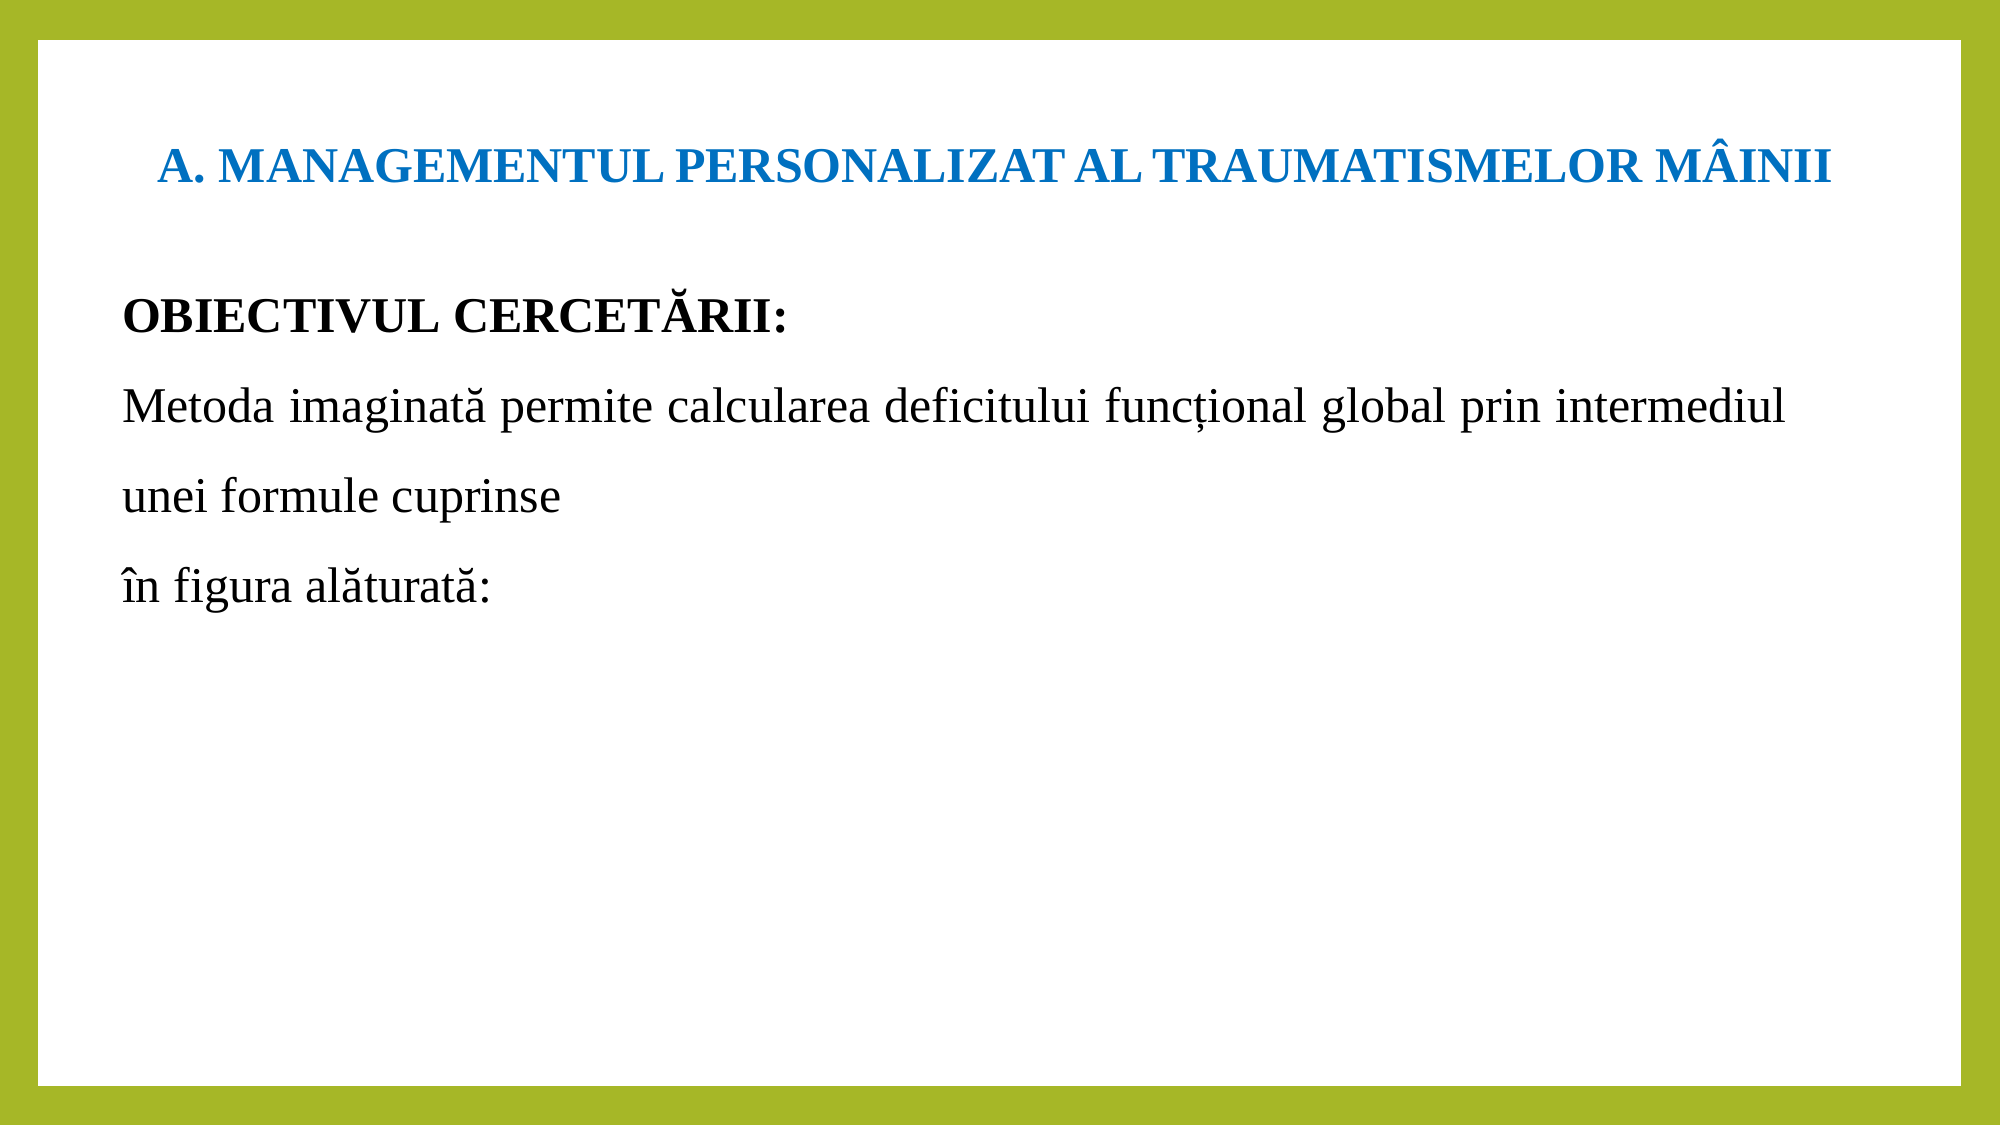

# A. MANAGEMENTUL PERSONALIZAT AL TRAUMATISMELOR MÂINII
OBIECTIVUL CERCETĂRII:
Metoda imaginată permite calcularea deficitului funcțional global prin intermediul unei formule cuprinse
în figura alăturată: